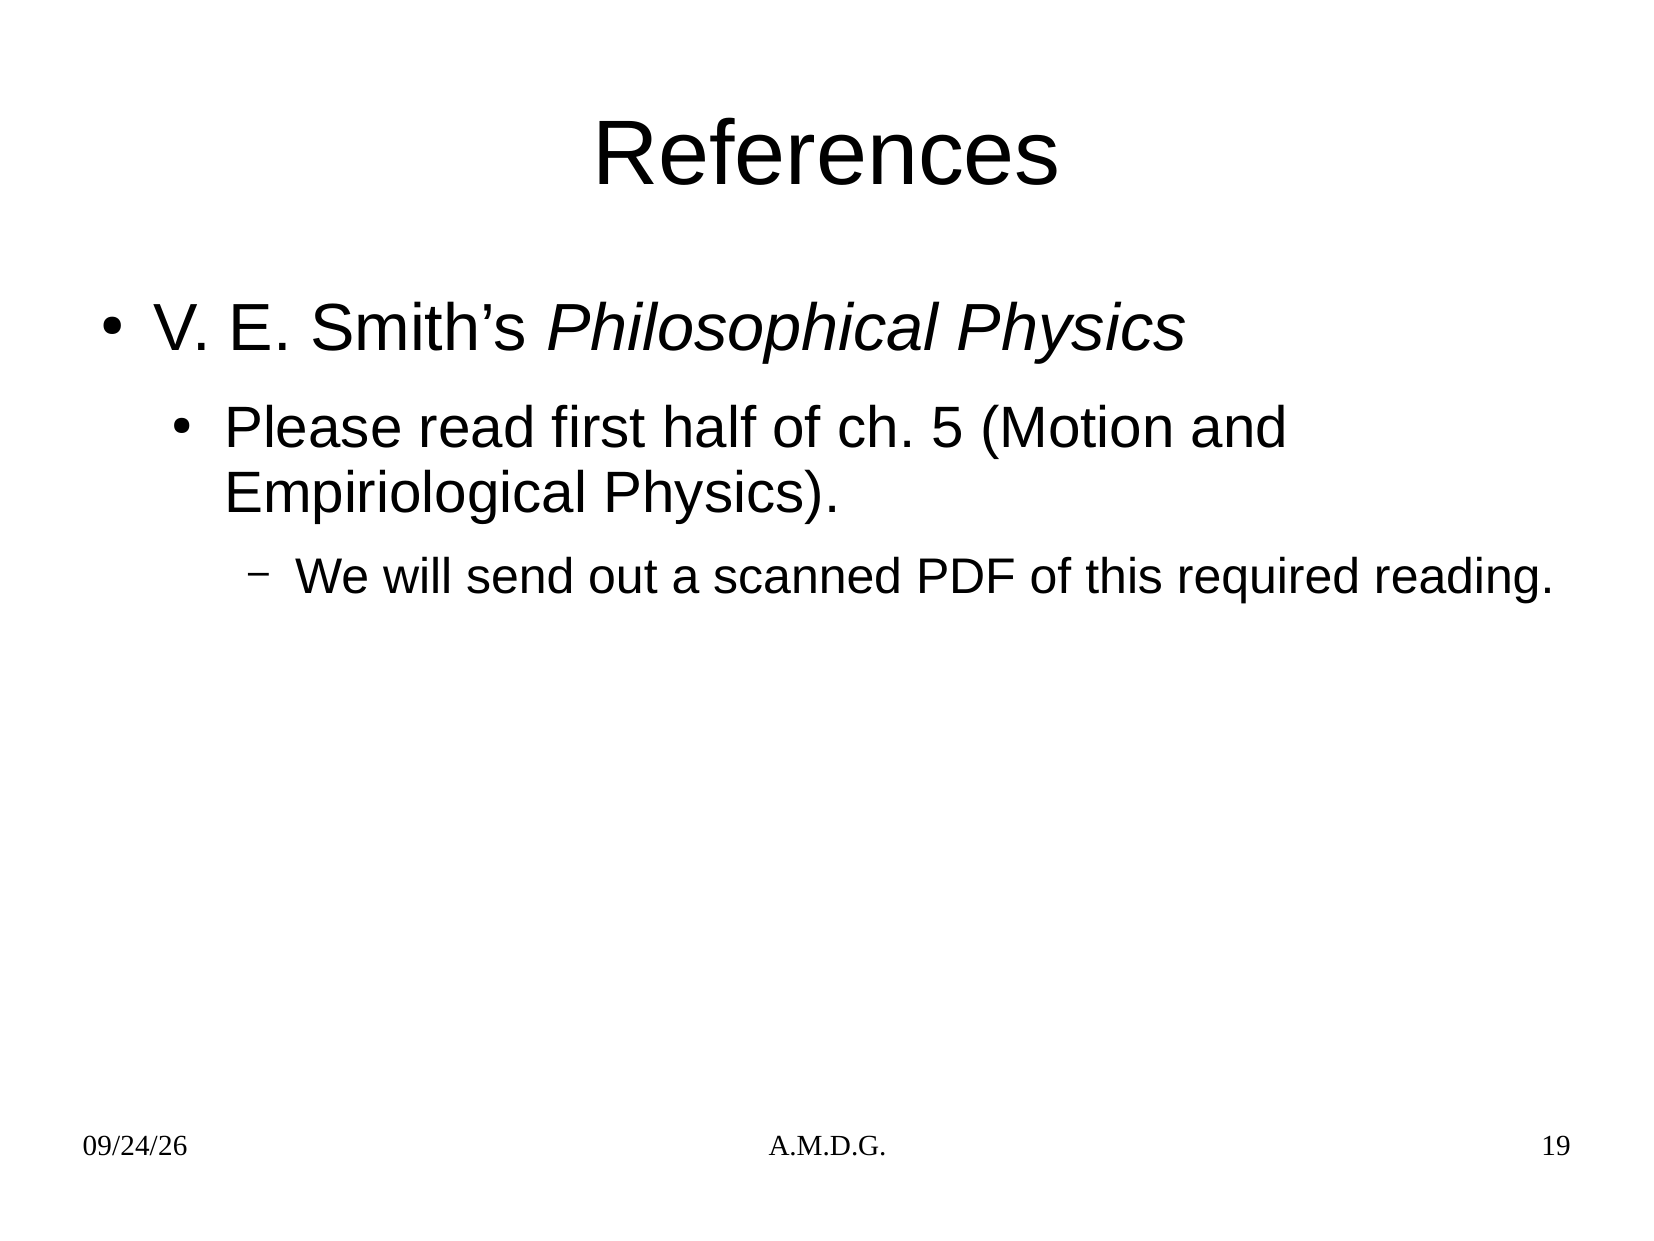

# References
V. E. Smith’s Philosophical Physics
Please read first half of ch. 5 (Motion and Empiriological Physics).
We will send out a scanned PDF of this required reading.
`
A.M.D.G.
19